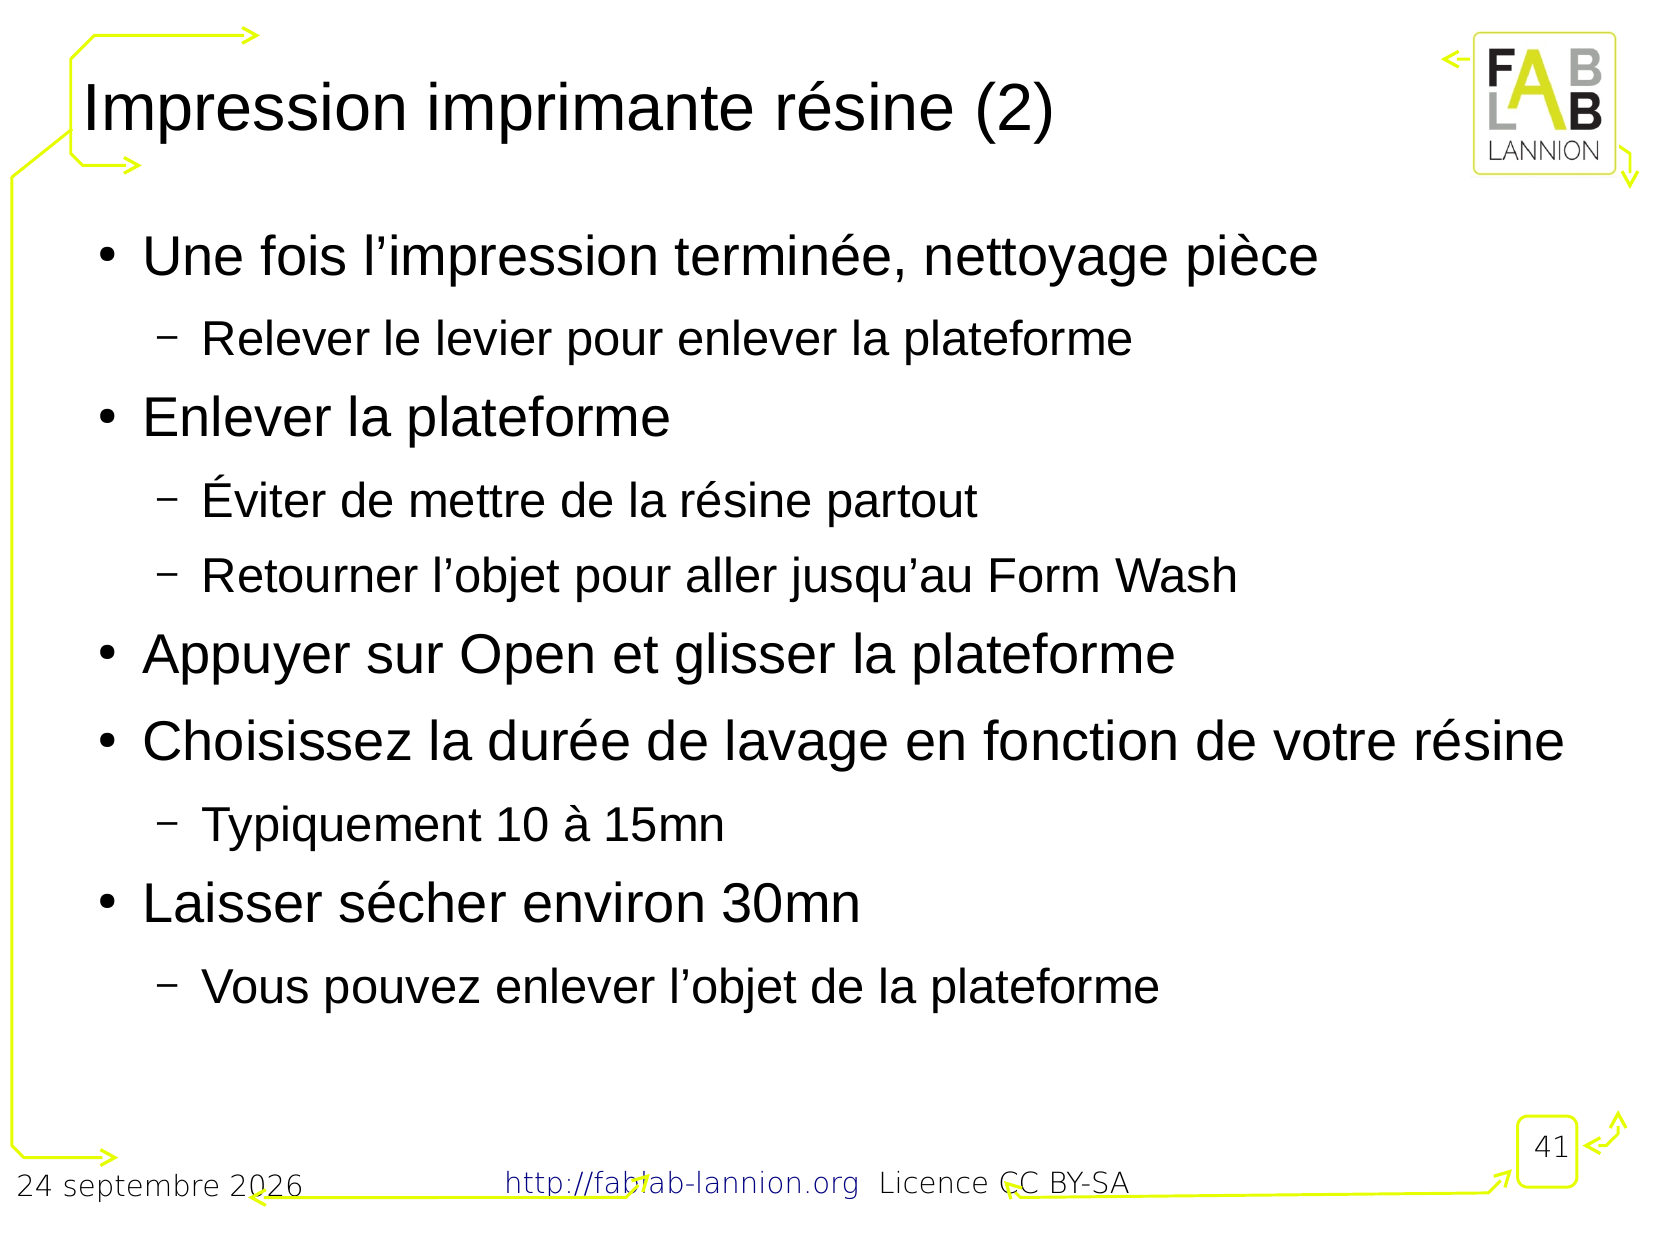

# Impression imprimante résine (2)
Une fois l’impression terminée, nettoyage pièce
Relever le levier pour enlever la plateforme
Enlever la plateforme
Éviter de mettre de la résine partout
Retourner l’objet pour aller jusqu’au Form Wash
Appuyer sur Open et glisser la plateforme
Choisissez la durée de lavage en fonction de votre résine
Typiquement 10 à 15mn
Laisser sécher environ 30mn
Vous pouvez enlever l’objet de la plateforme
41